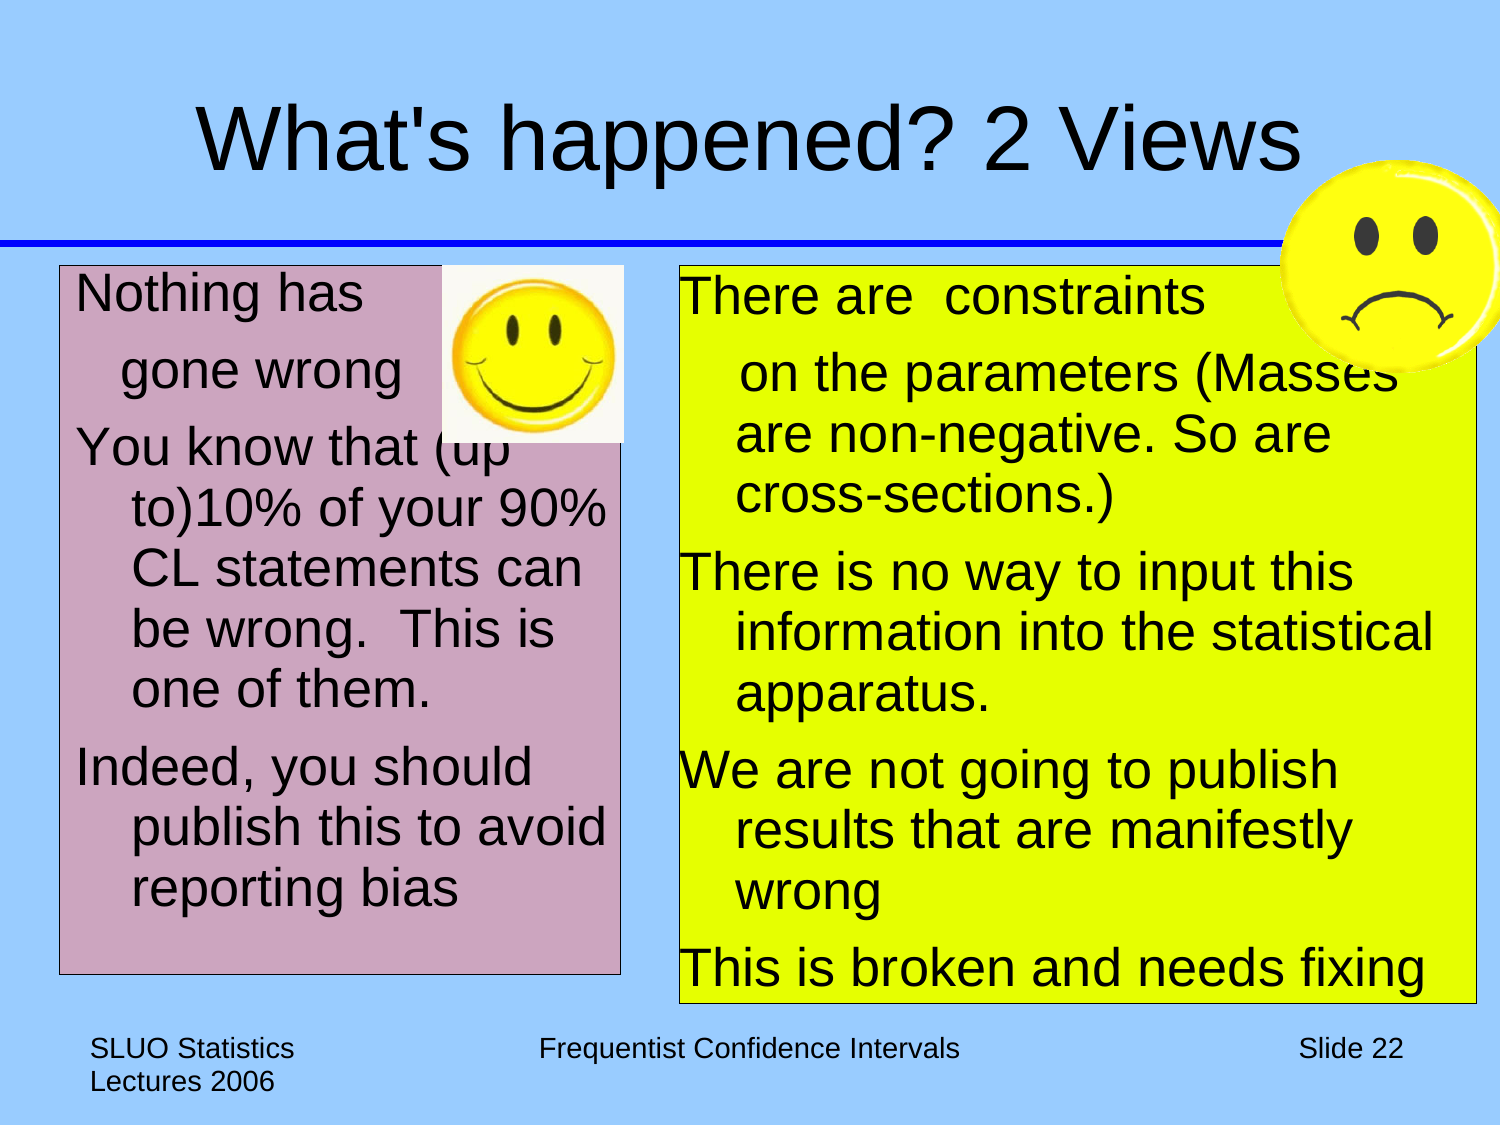

# What's happened? 2 Views
Nothing has
 gone wrong
You know that (up to)10% of your 90% CL statements can be wrong. This is one of them.
Indeed, you should publish this to avoid reporting bias
There are constraints
 on the parameters (Masses are non-negative. So are cross-sections.)
There is no way to input this information into the statistical apparatus.
We are not going to publish results that are manifestly wrong
This is broken and needs fixing
22